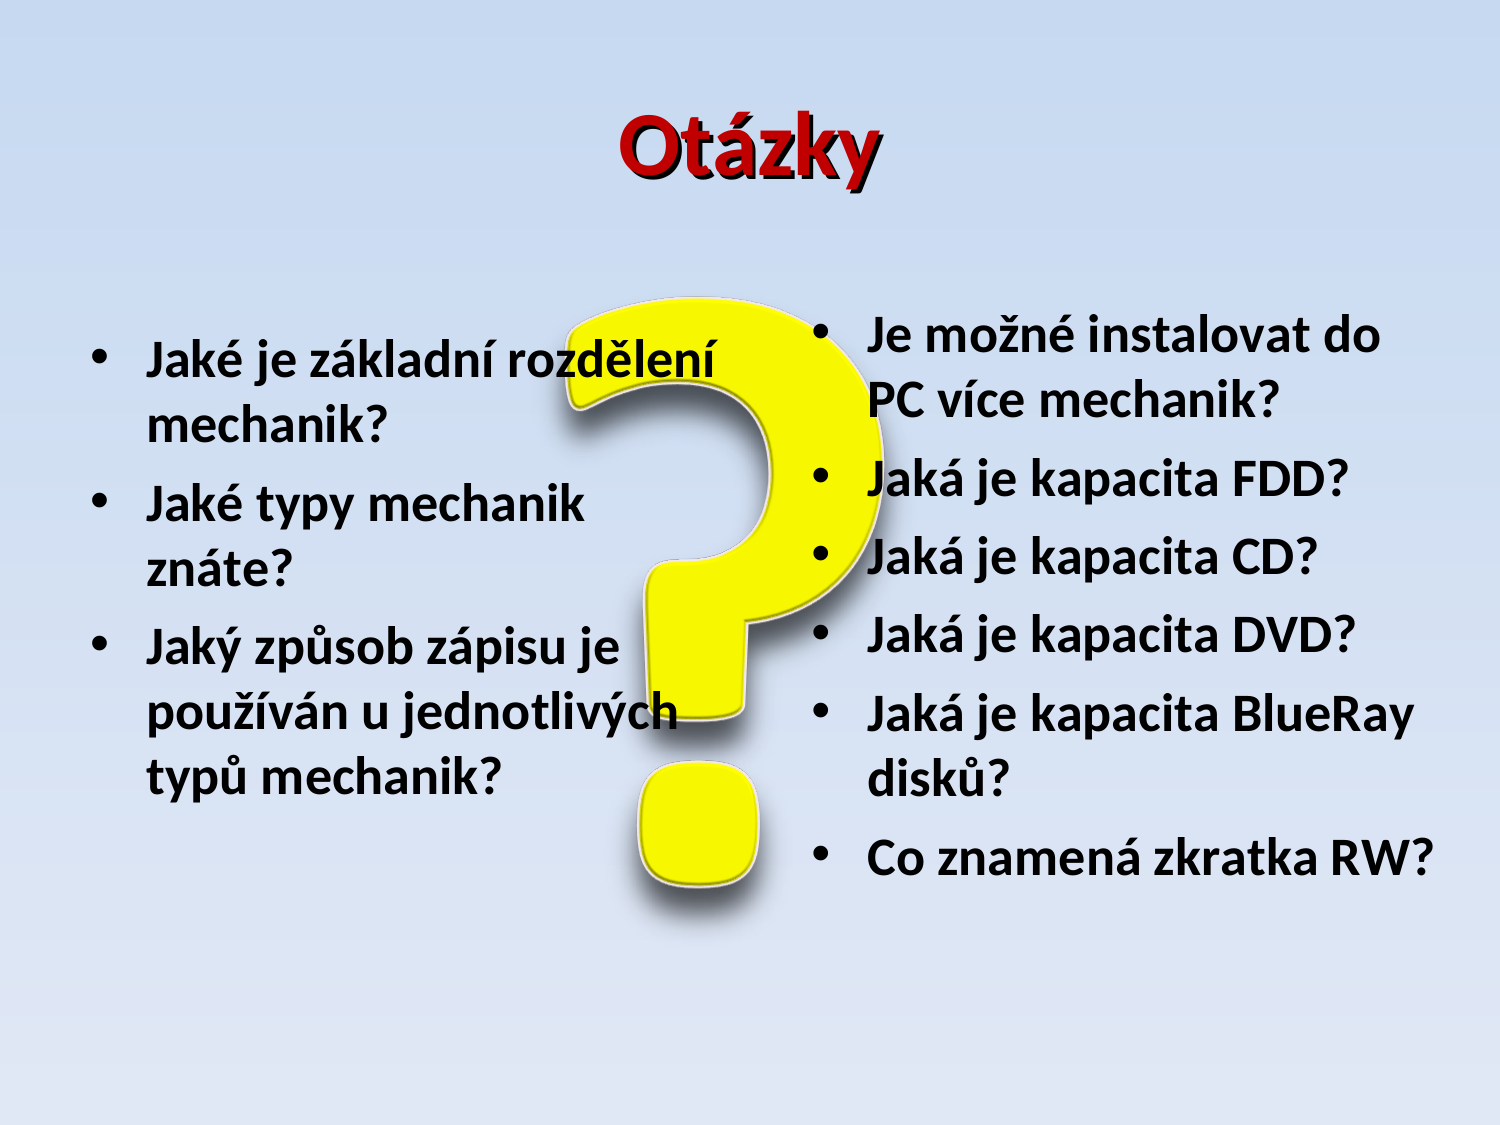

# Otázky
Je možné instalovat do PC více mechanik?
Jaká je kapacita FDD?
Jaká je kapacita CD?
Jaká je kapacita DVD?
Jaká je kapacita BlueRay disků?
Co znamená zkratka RW?
Jaké je základní rozdělení mechanik?
Jaké typy mechanik znáte?
Jaký způsob zápisu je používán u jednotlivých typů mechanik?